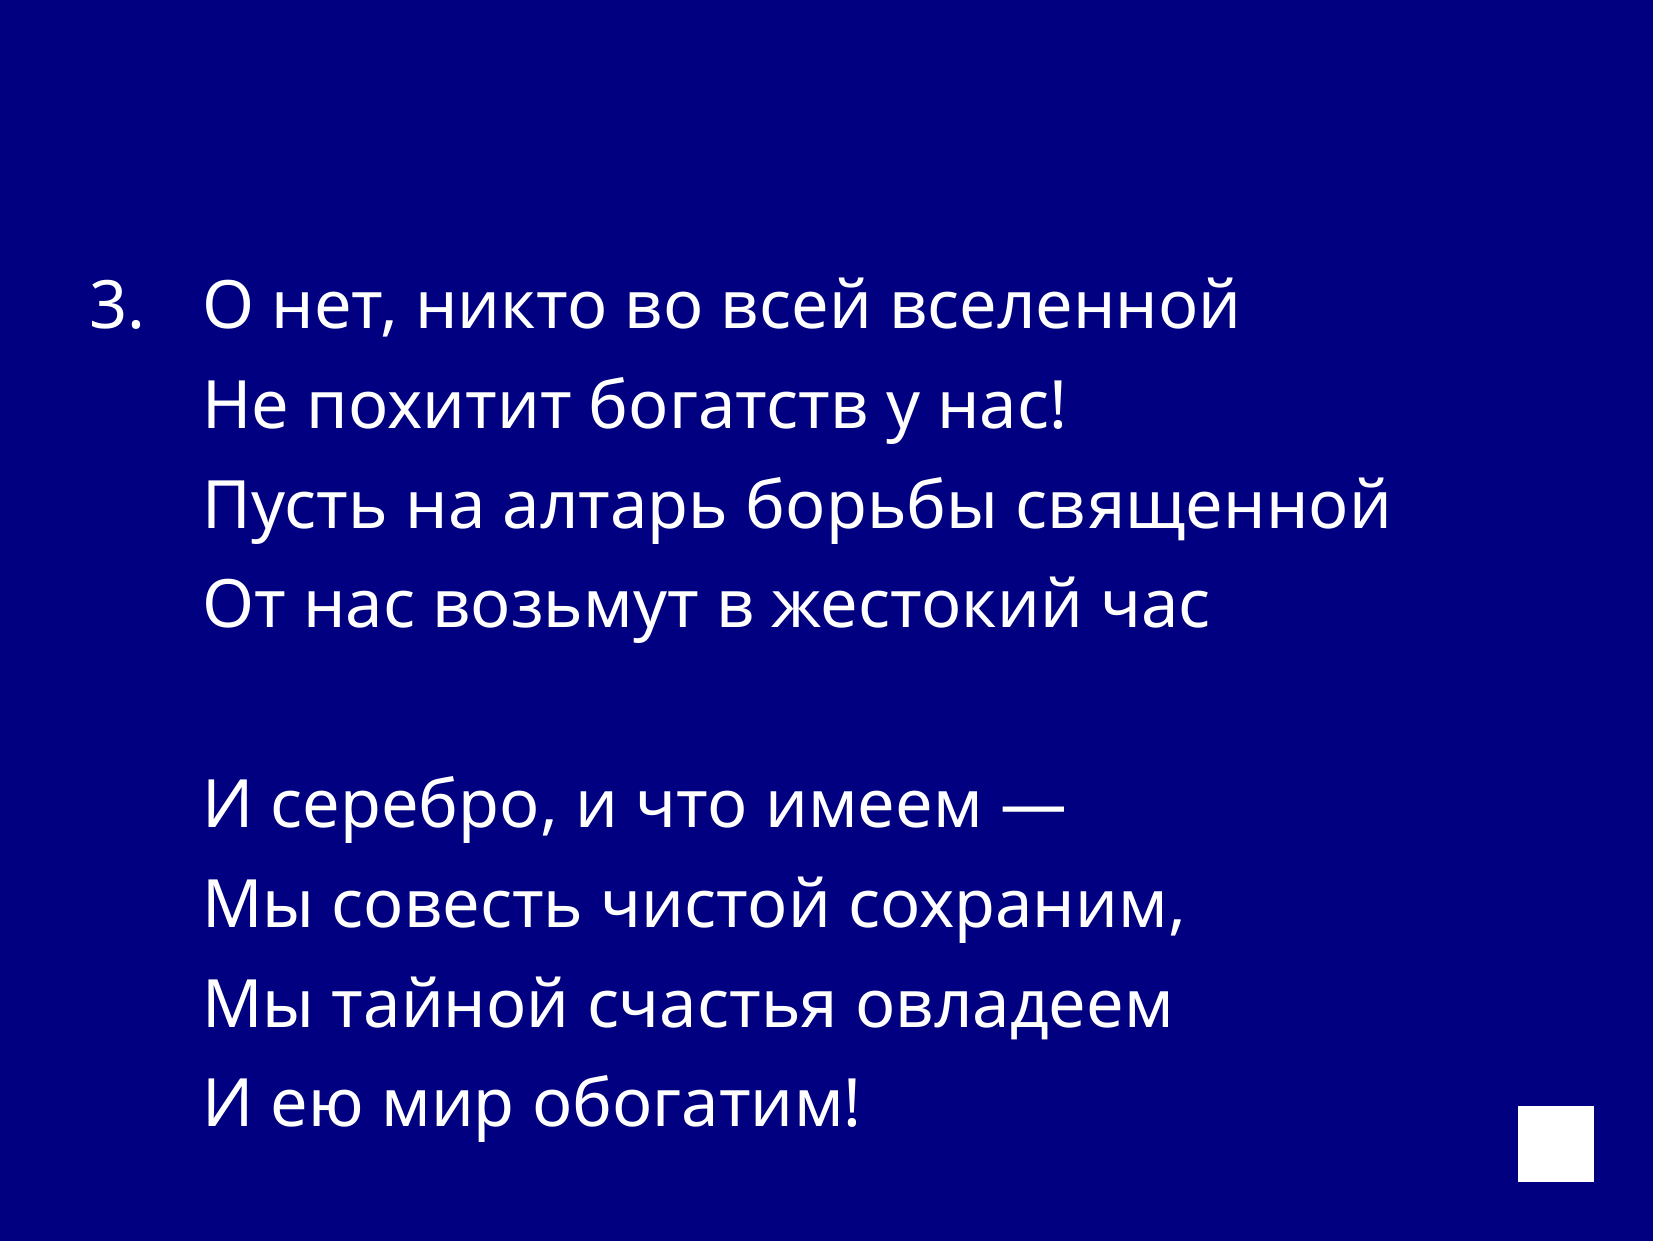

3.	О нет, никто во всей вселенной
	Не похитит богатств у нас!
	Пусть на алтарь борьбы священной
	От нас возьмут в жестокий час
	И серебро, и что имеем —
	Мы совесть чистой сохраним,
	Мы тайной счастья овладеем
	И ею мир обогатим!